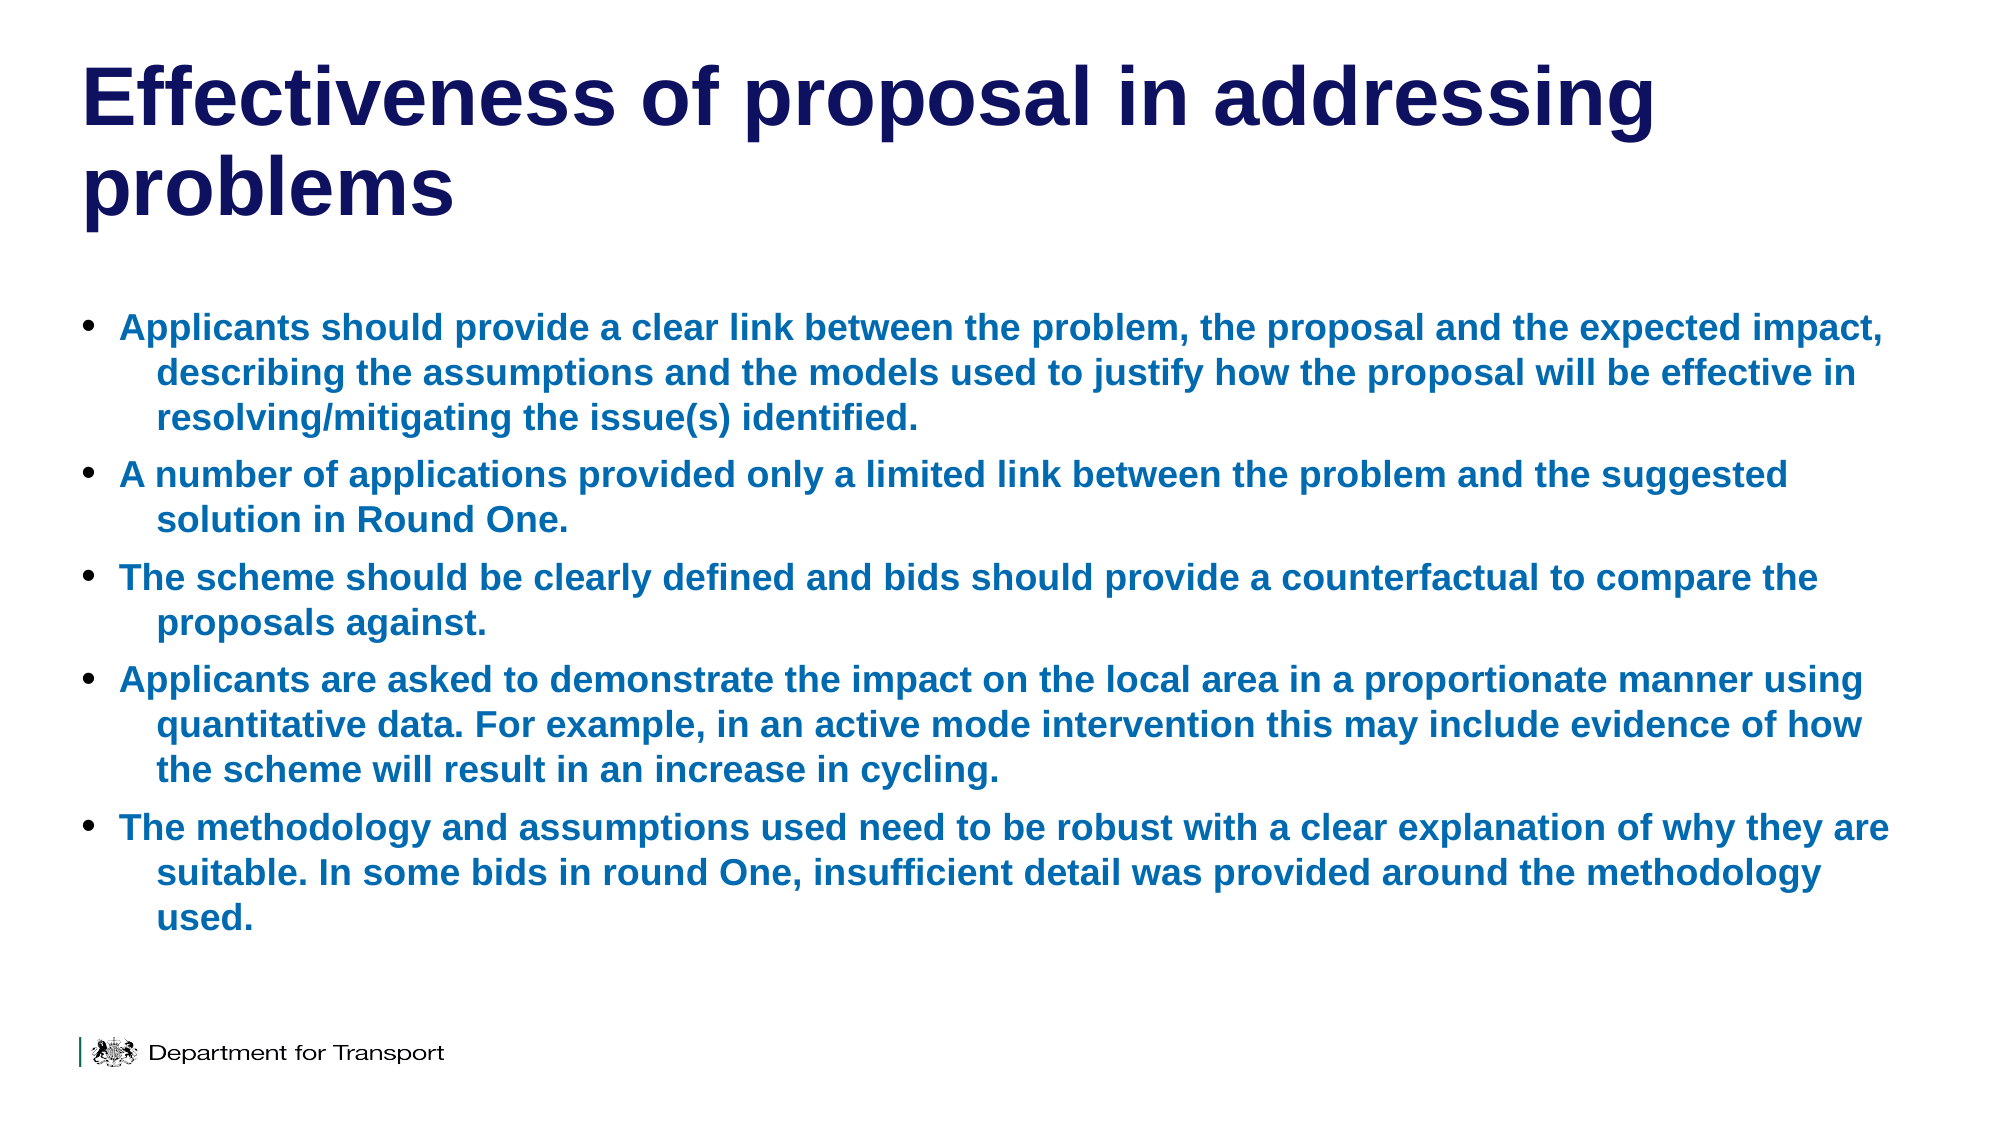

# Effectiveness of proposal in addressing problems​
Applicants should provide a clear link between the problem, the proposal and the expected impact, describing the assumptions and the models used to justify how the proposal will be effective in resolving/mitigating the issue(s) identified.
A number of applications provided only a limited link between the problem and the suggested solution in Round One.
The scheme should be clearly defined and bids should provide a counterfactual to compare the proposals against.
Applicants are asked to demonstrate the impact on the local area in a proportionate manner using quantitative data. For example, in an active mode intervention this may include evidence of how the scheme will result in an increase in cycling.
The methodology and assumptions used need to be robust with a clear explanation of why they are suitable. In some bids in round One, insufficient detail was provided around the methodology used.